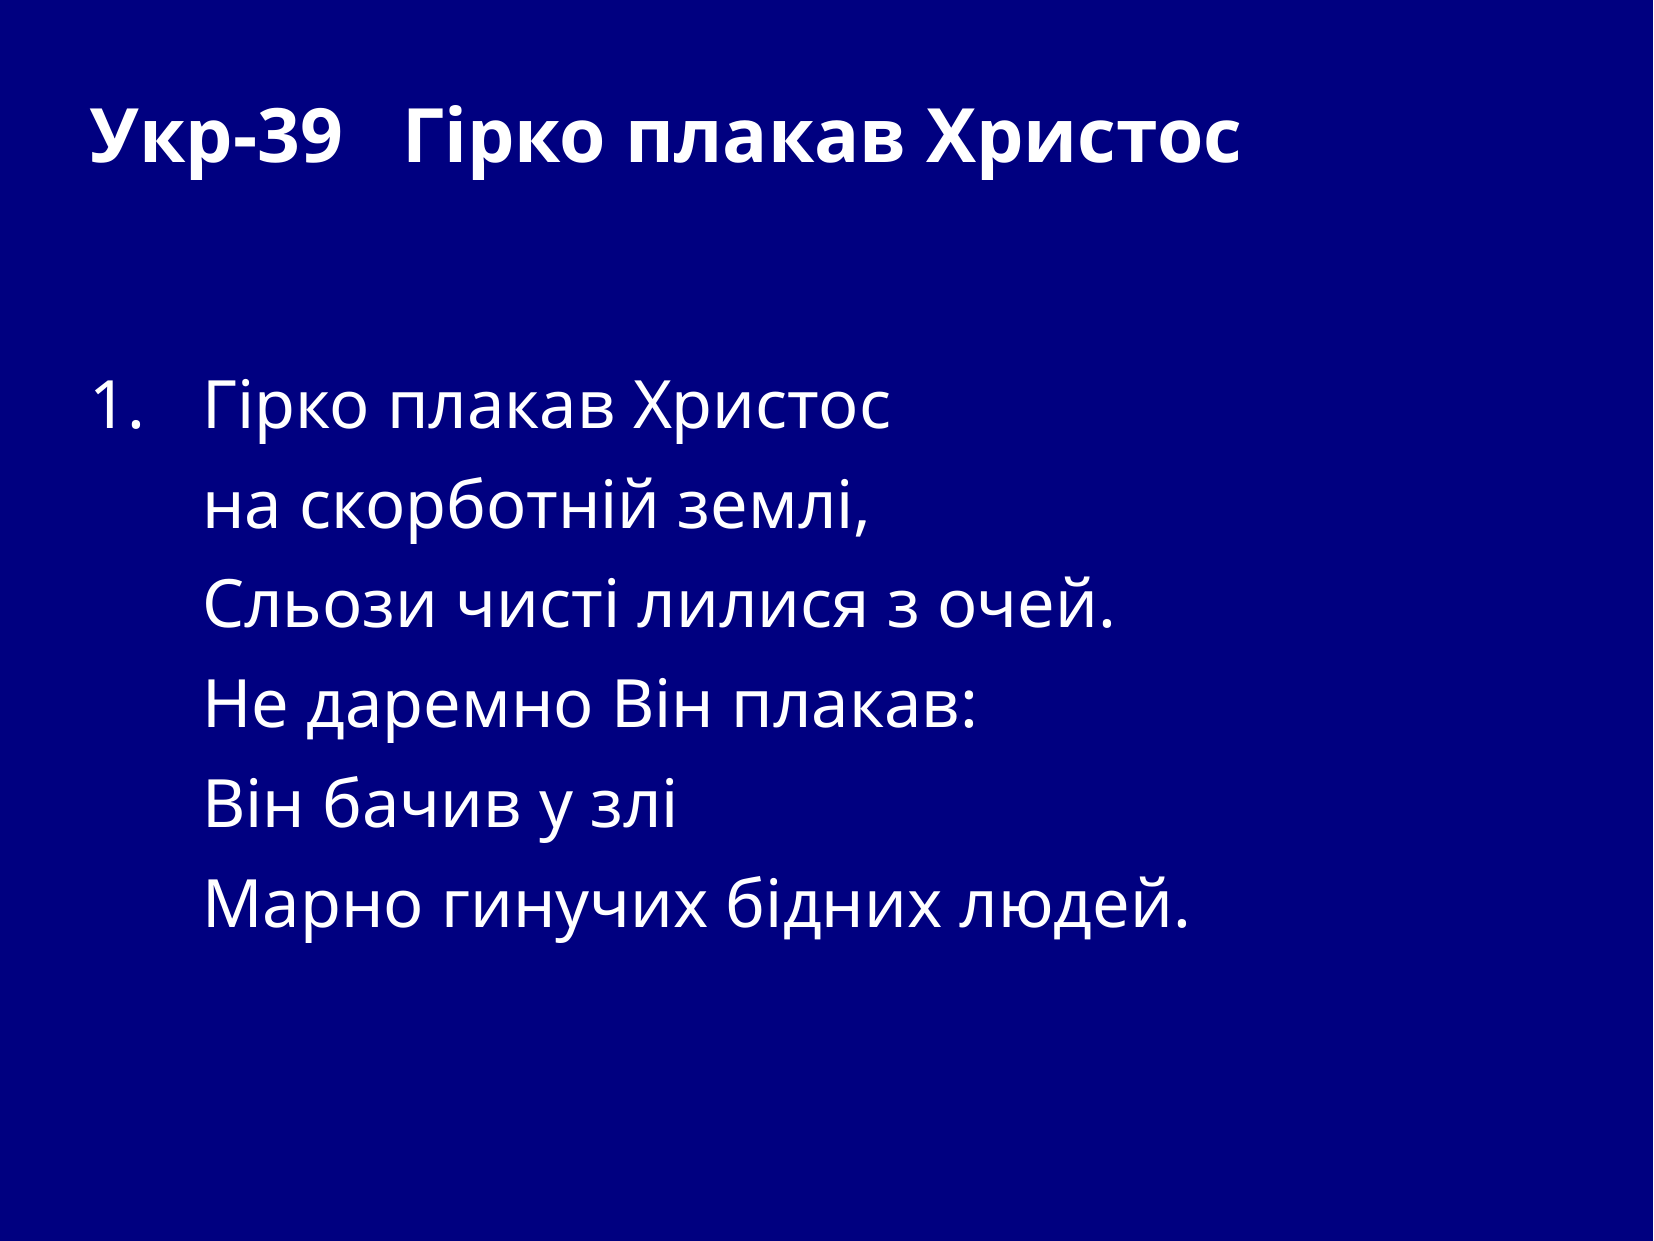

Укр-39 Гірко плакав Христос
1.	Гірко плакав Христос
	на скорботній землі,
	Сльози чисті лилися з очей.
	Не даремно Він плакав:
	Він бачив у злі
	Марно гинучих бідних людей.